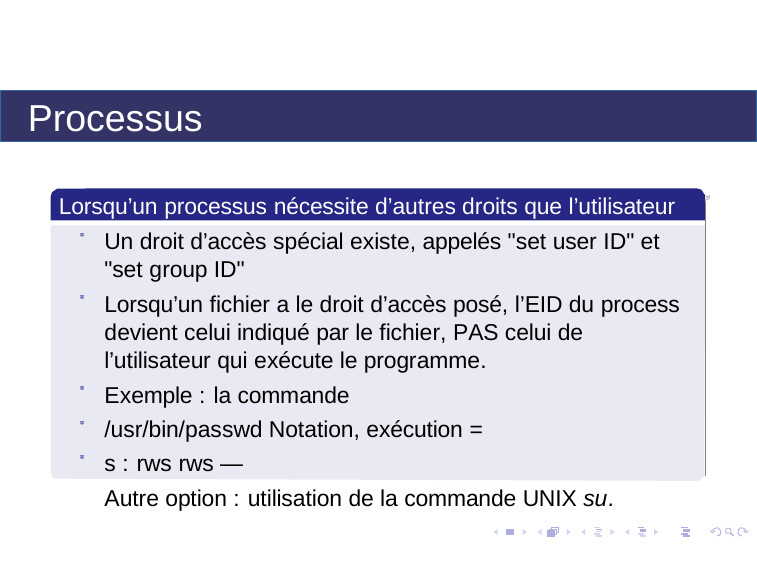

Processus
Lorsqu’un processus nécessite d’autres droits que l’utilisateur
Un droit d’accès spécial existe, appelés "set user ID" et "set group ID"
Lorsqu’un fichier a le droit d’accès posé, l’EID du process devient celui indiqué par le fichier, PAS celui de l’utilisateur qui exécute le programme.
Exemple : la commande /usr/bin/passwd Notation, exécution = s : rws rws —
Autre option : utilisation de la commande UNIX su.
mickael.hoerdt@hesge.ch